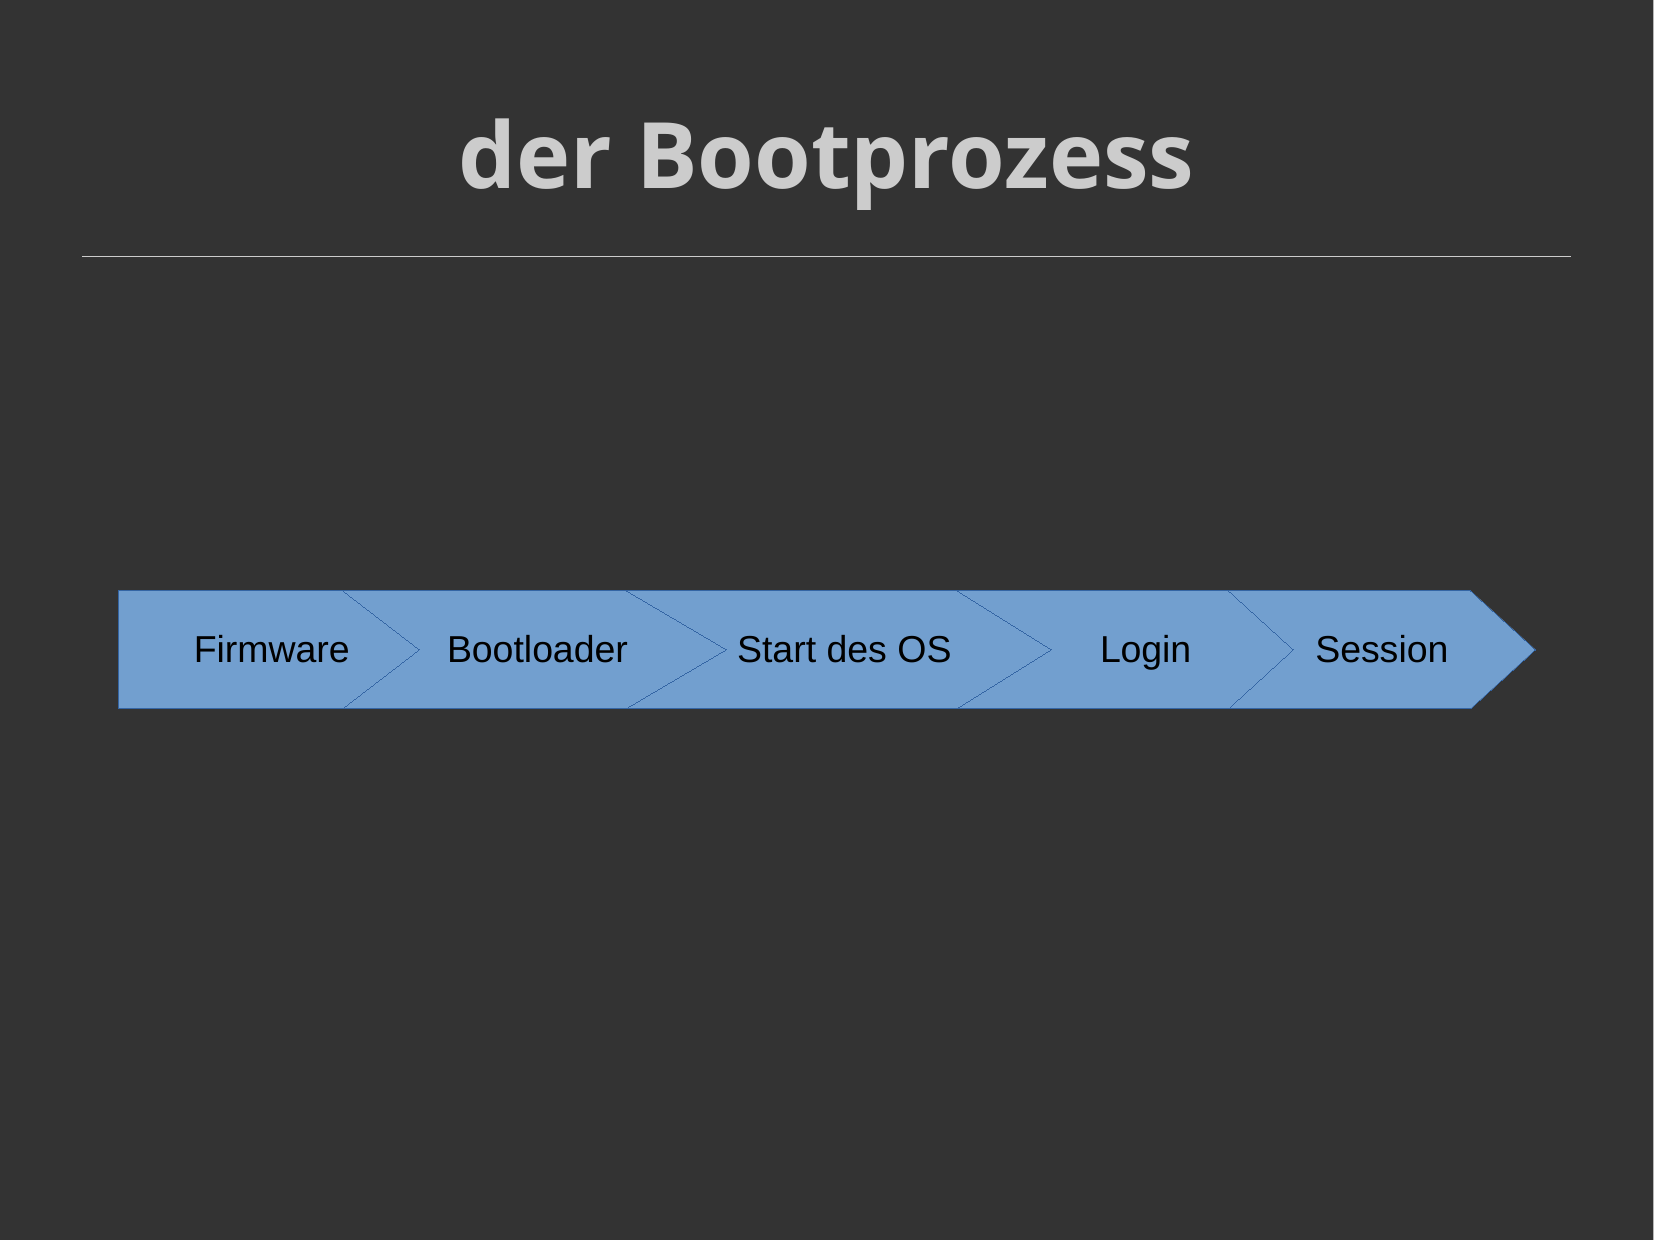

# der Bootprozess
Firmware
Bootloader
Start des OS
Login
Session